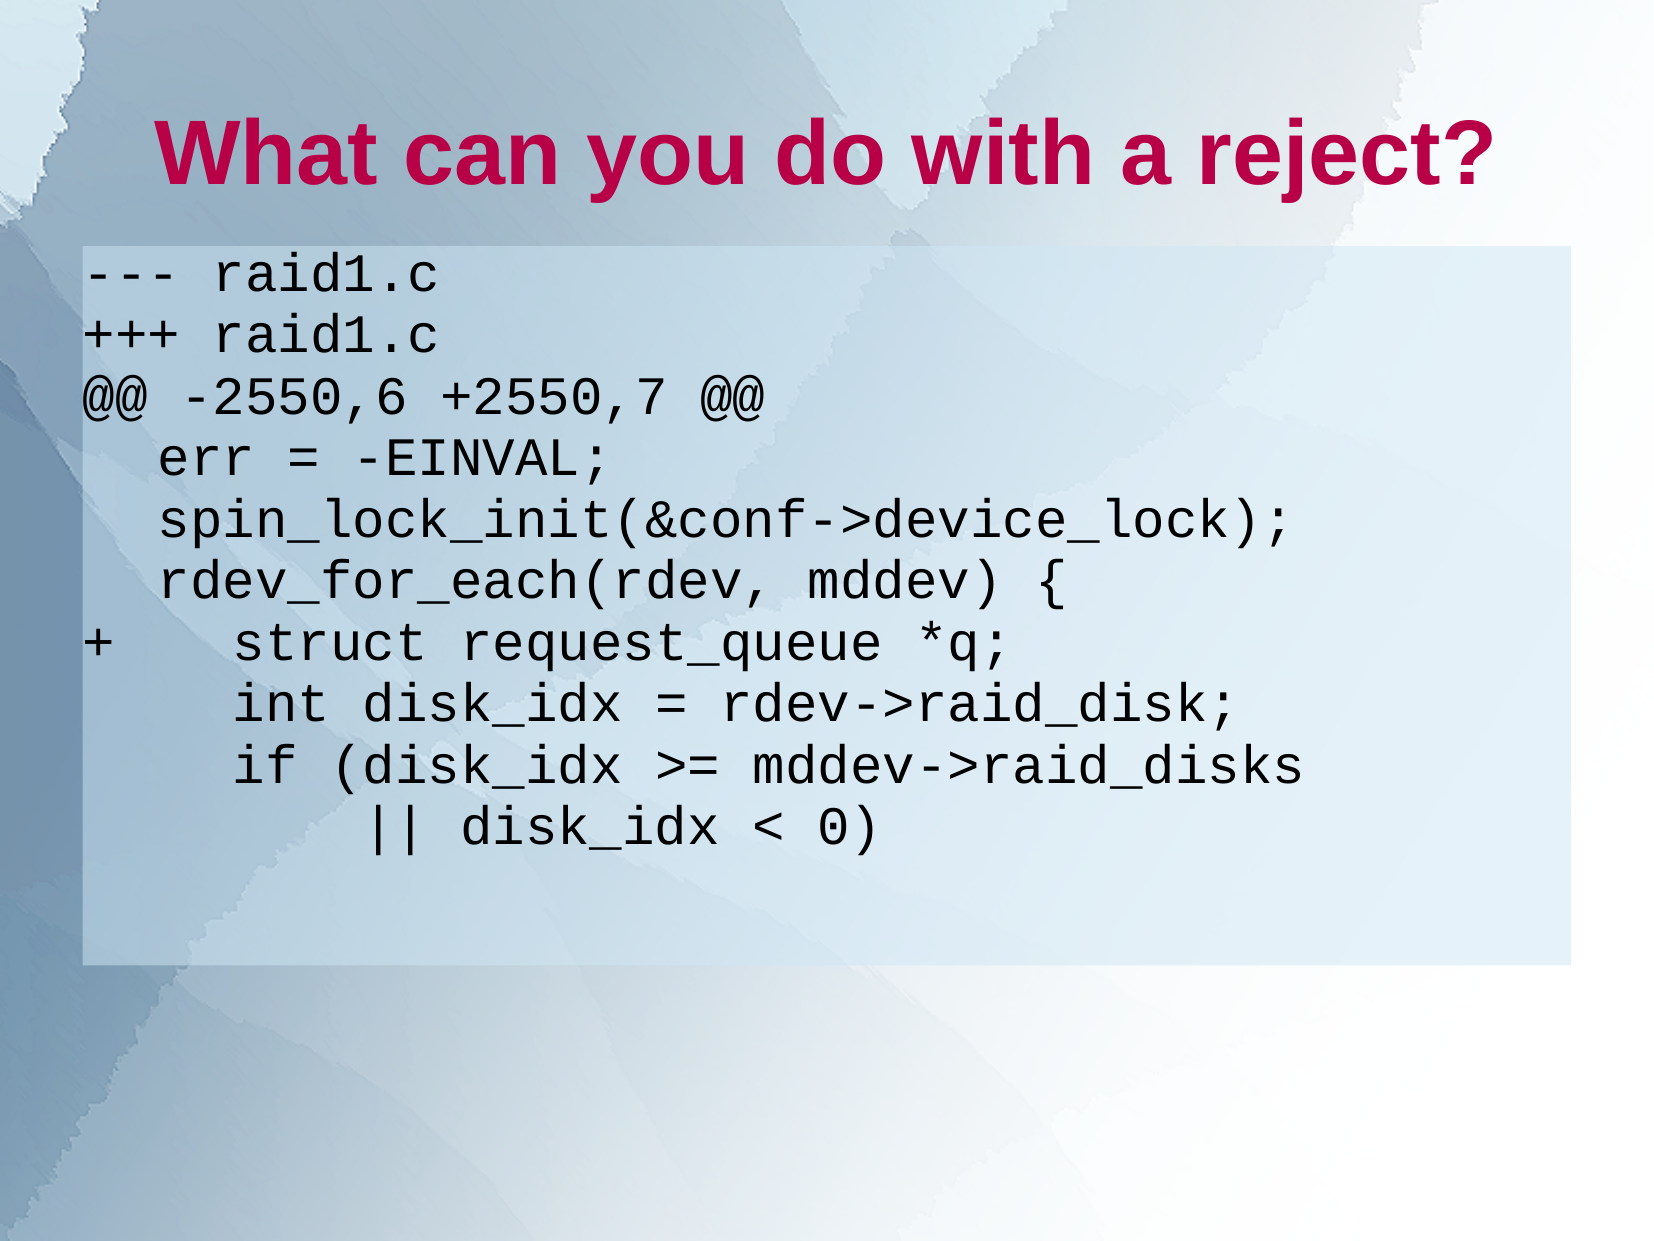

# What can you do with a reject?
--- raid1.c
+++ raid1.c
@@ -2550,6 +2550,7 @@
 	err = -EINVAL;
 	spin_lock_init(&conf->device_lock);
 	rdev_for_each(rdev, mddev) {
+		struct request_queue *q;
 		int disk_idx = rdev->raid_disk;
 		if (disk_idx >= mddev->raid_disks
 		 || disk_idx < 0)